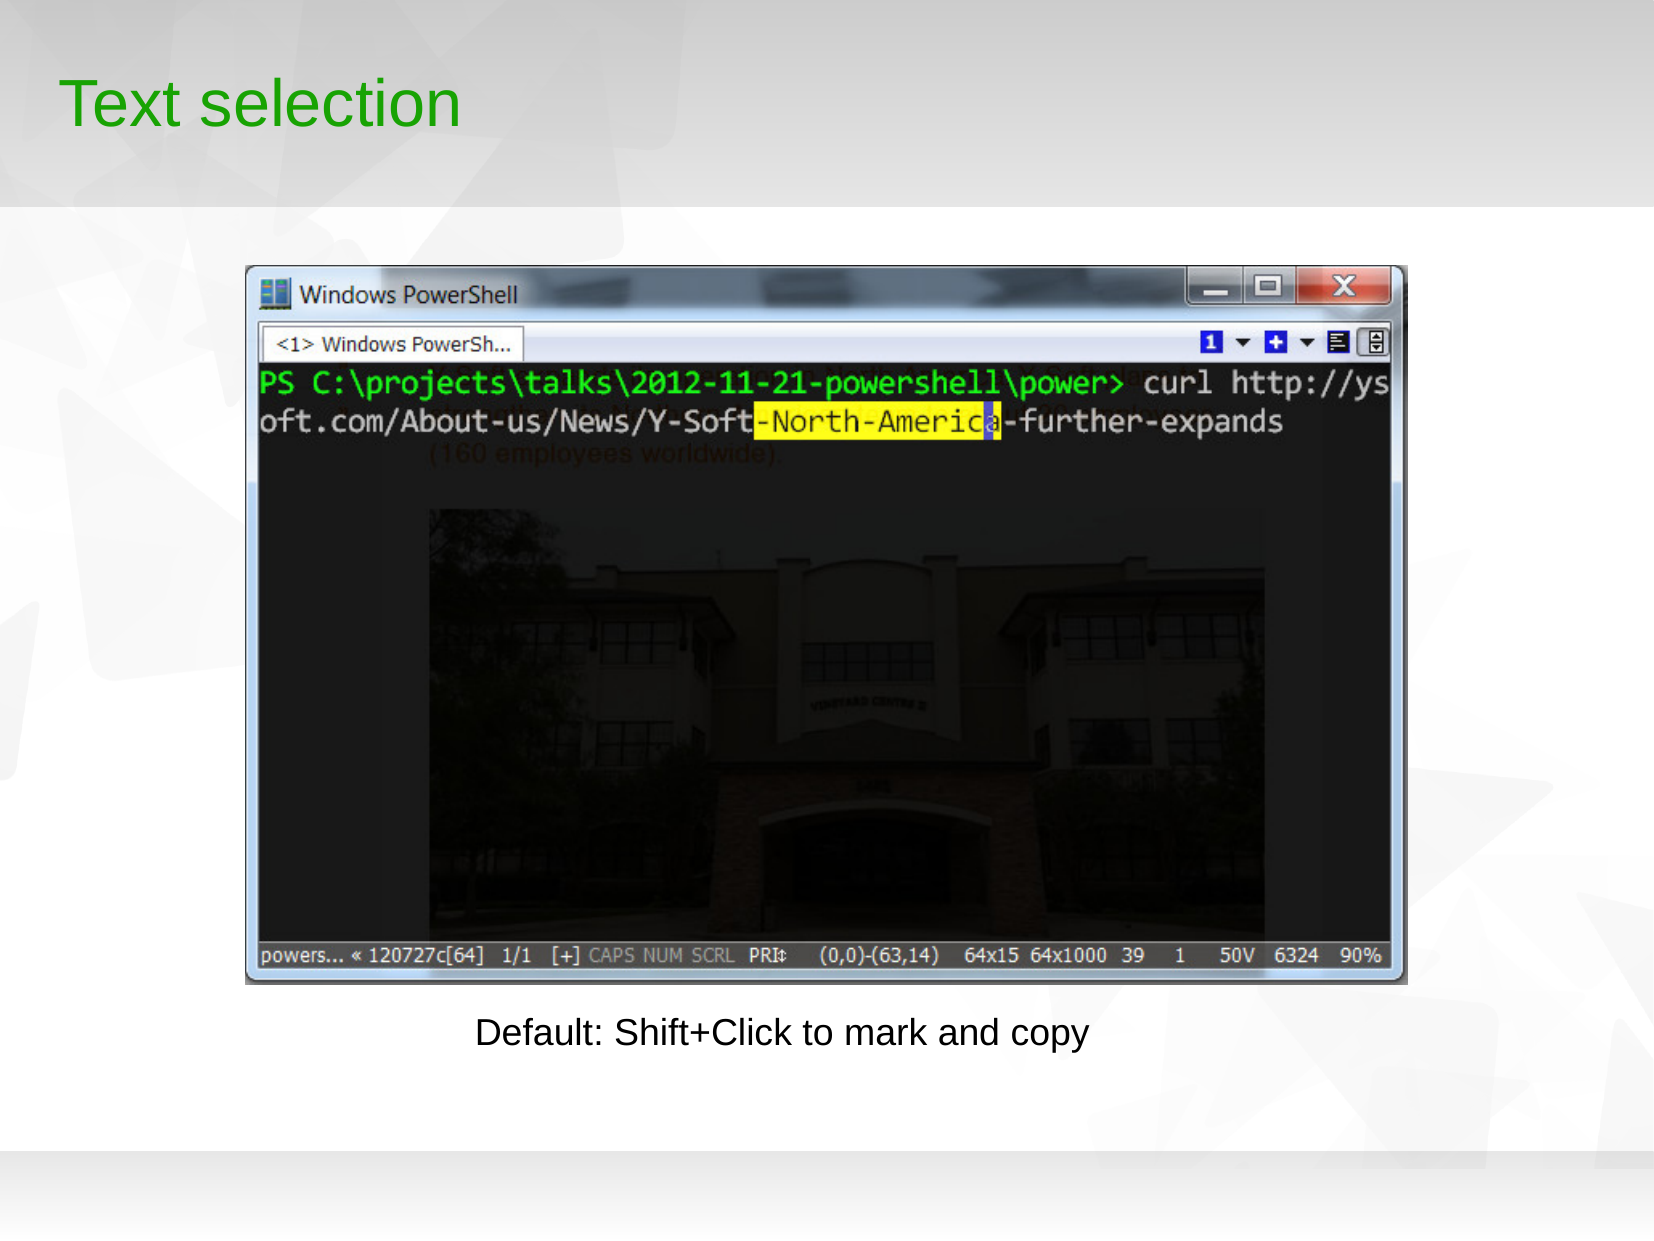

# Text selection
Default: Shift+Click to mark and copy